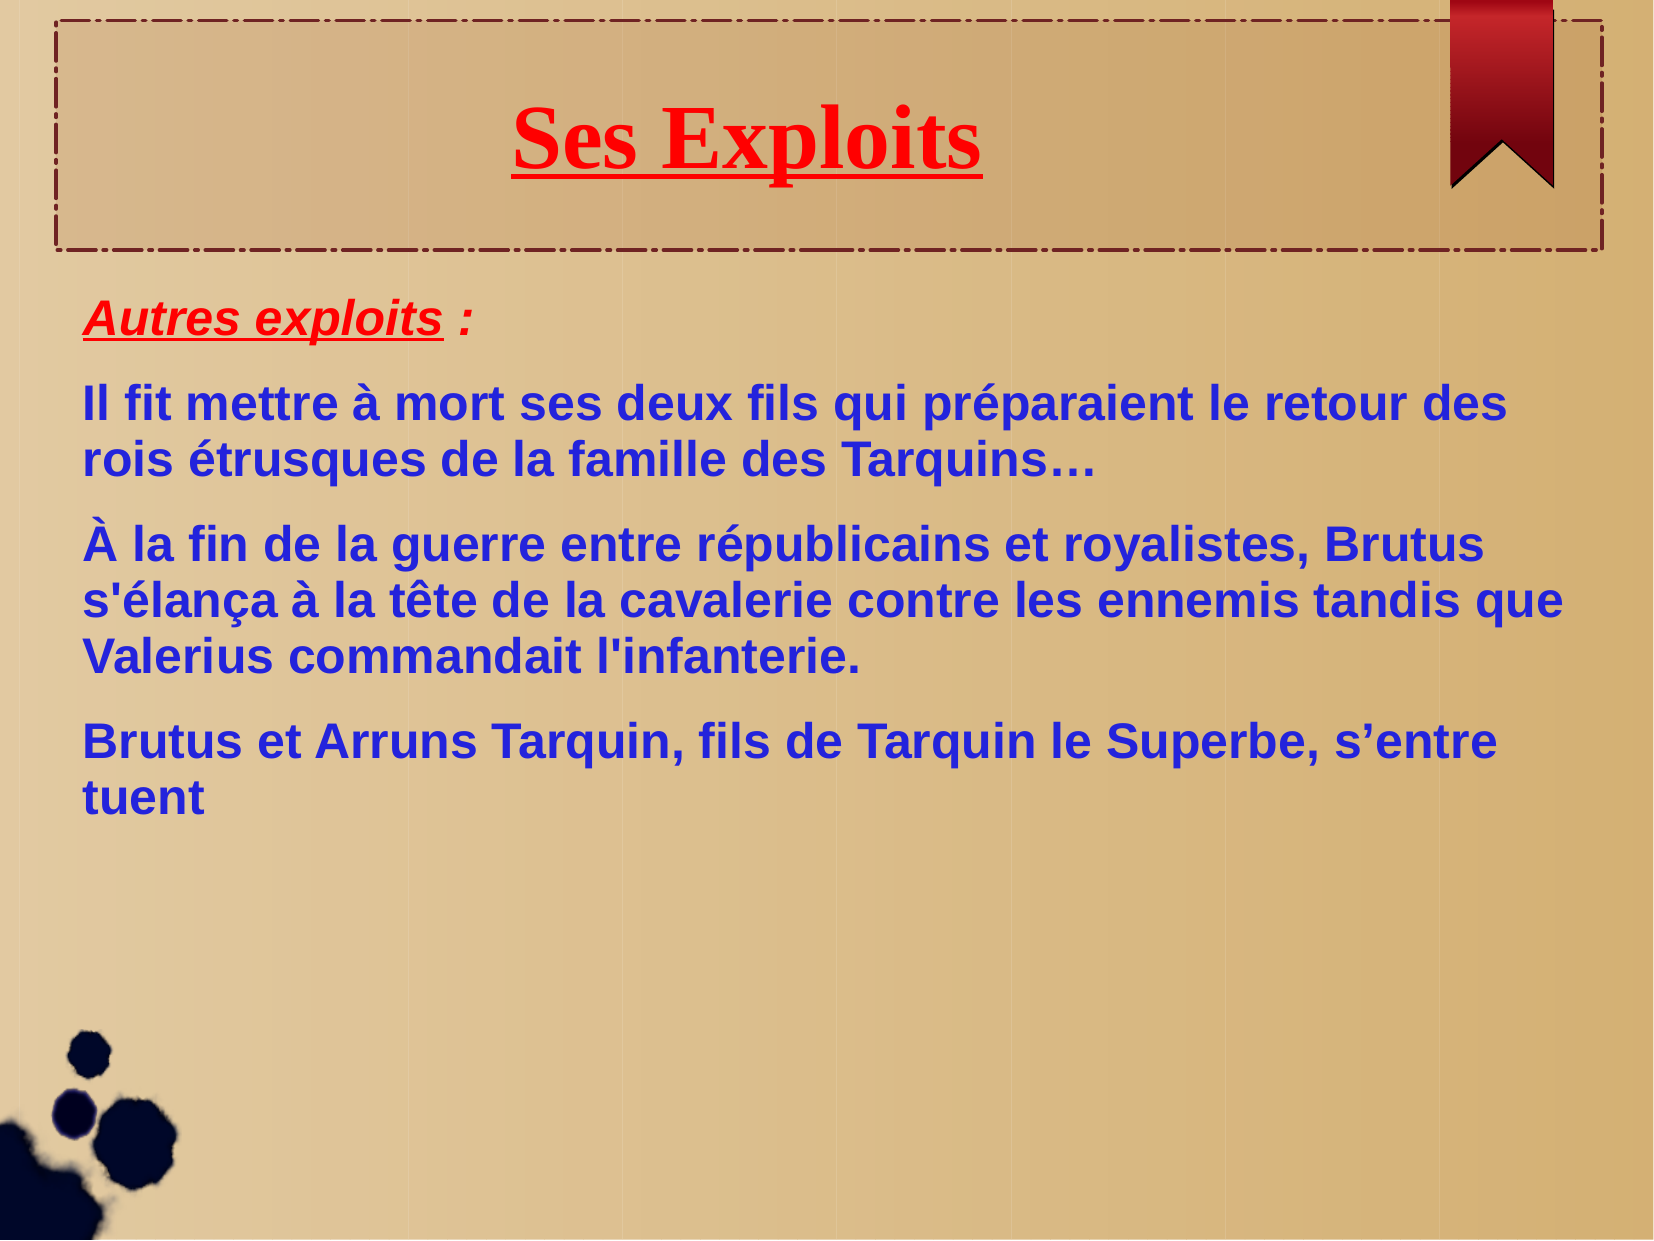

# Ses Exploits
Autres exploits :
Il fit mettre à mort ses deux fils qui préparaient le retour des rois étrusques de la famille des Tarquins…
À la fin de la guerre entre républicains et royalistes, Brutus s'élança à la tête de la cavalerie contre les ennemis tandis que Valerius commandait l'infanterie.
Brutus et Arruns Tarquin, fils de Tarquin le Superbe, s’entre tuent